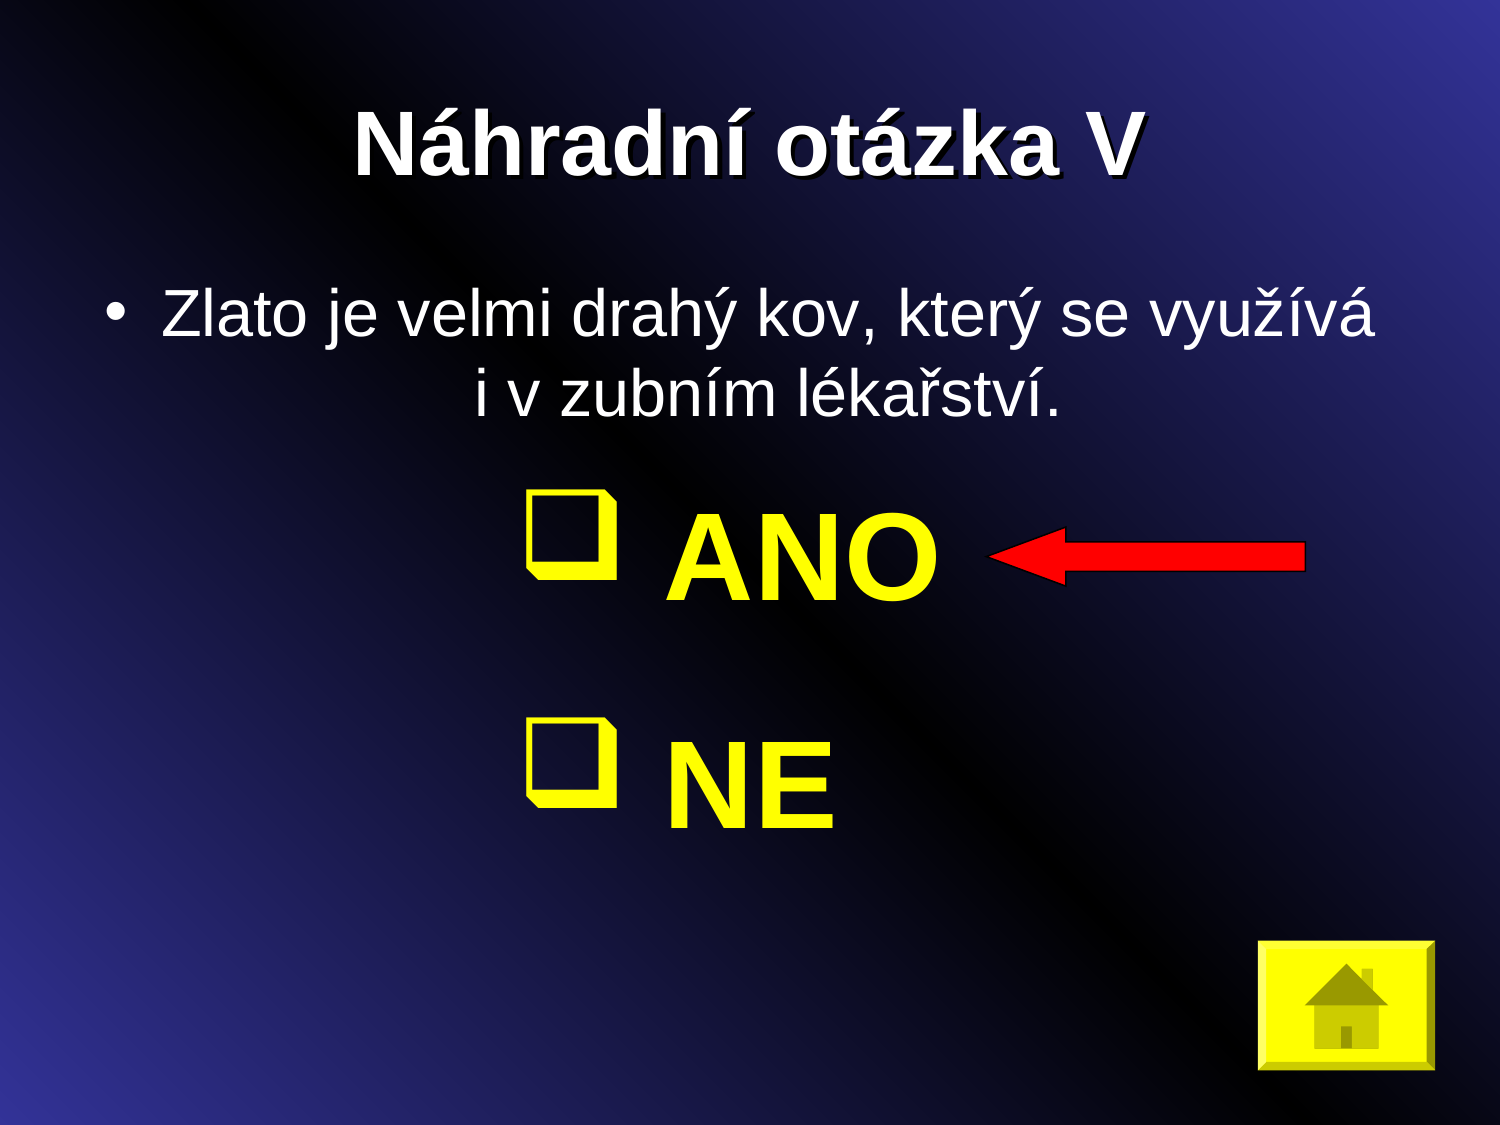

# Náhradní otázka V
Zlato je velmi drahý kov, který se využívá
i v zubním lékařství.
 ANO
 NE